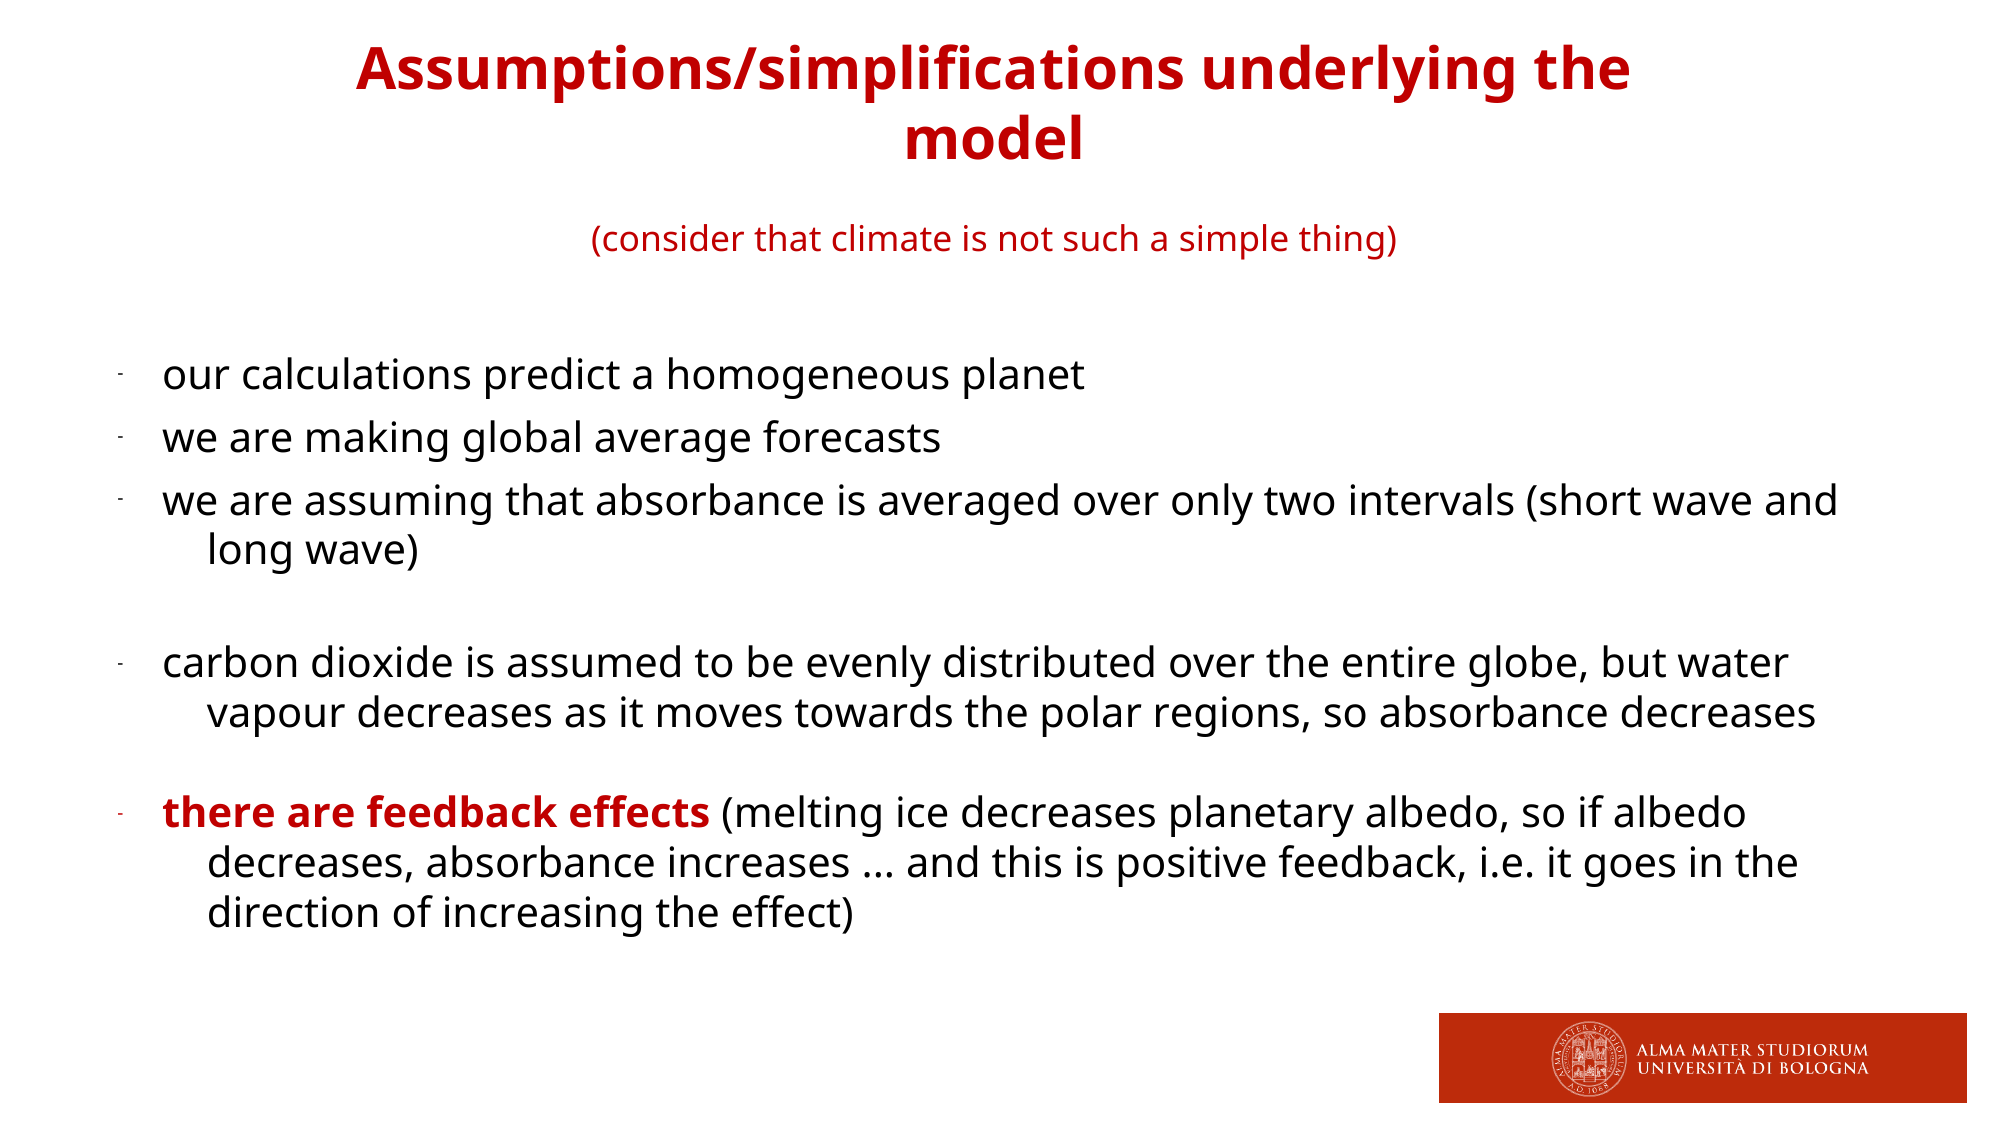

Assumptions/simplifications underlying the model
(consider that climate is not such a simple thing)
our calculations predict a homogeneous planet
we are making global average forecasts
we are assuming that absorbance is averaged over only two intervals (short wave and long wave)
carbon dioxide is assumed to be evenly distributed over the entire globe, but water vapour decreases as it moves towards the polar regions, so absorbance decreases
there are feedback effects (melting ice decreases planetary albedo, so if albedo decreases, absorbance increases ... and this is positive feedback, i.e. it goes in the direction of increasing the effect)